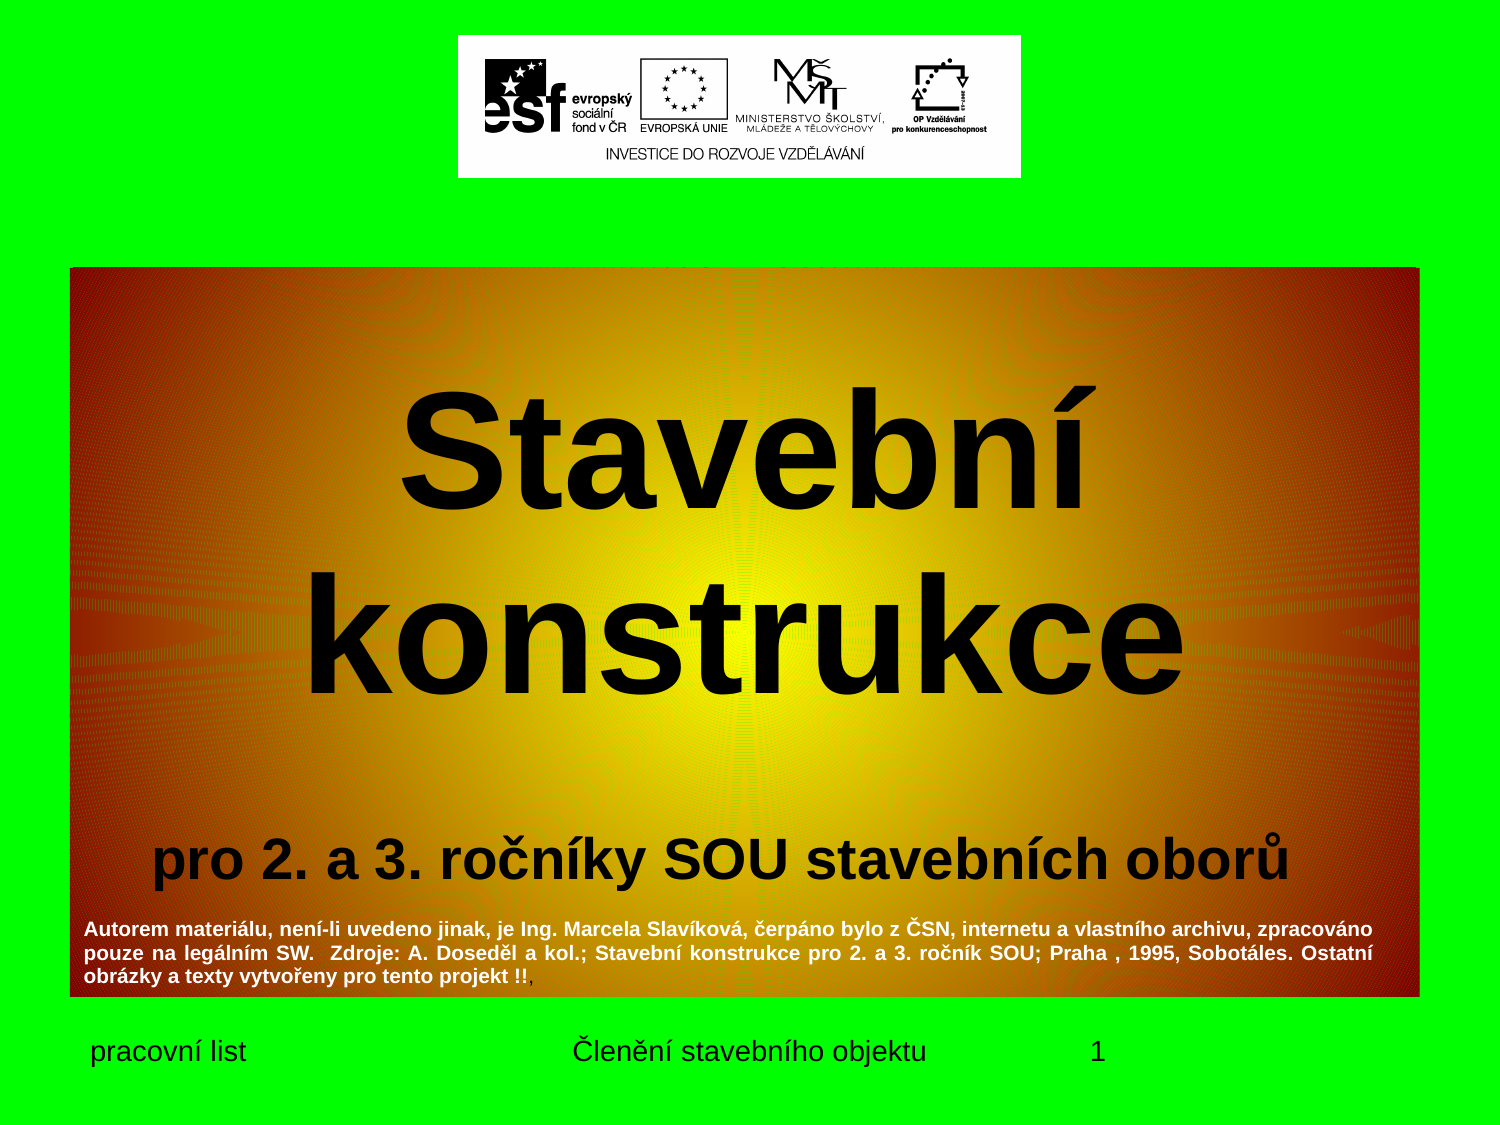

Stavební konstrukce
pro 2. a 3. ročníky SOU stavebních oborů
Autorem materiálu, není-li uvedeno jinak, je Ing. Marcela Slavíková, čerpáno bylo z ČSN, internetu a vlastního archivu, zpracováno pouze na legálním SW. Zdroje: A. Doseděl a kol.; Stavební konstrukce pro 2. a 3. ročník SOU; Praha , 1995, Sobotáles. Ostatní obrázky a texty vytvořeny pro tento projekt !!,
pracovní list
Členění stavebního objektu